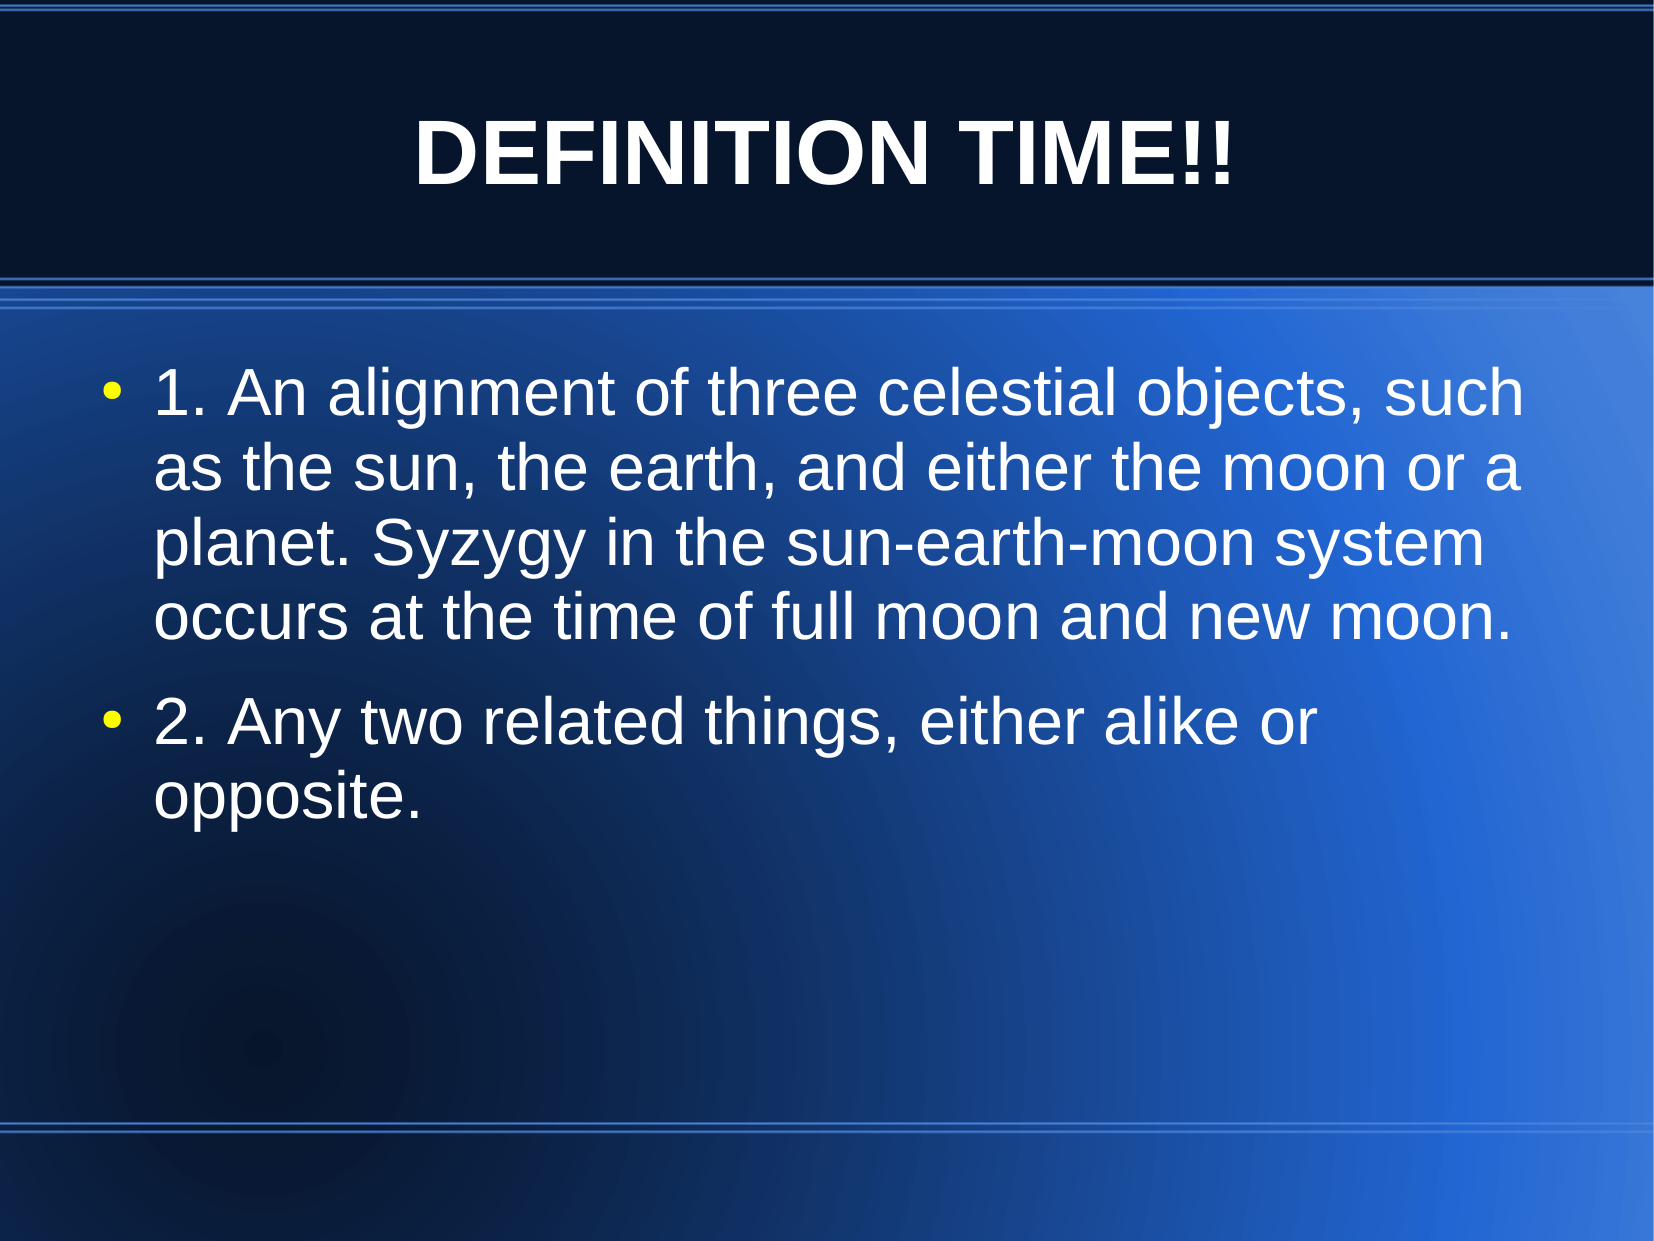

# DEFINITION TIME!!
1. An alignment of three celestial objects, such as the sun, the earth, and either the moon or a planet. Syzygy in the sun-earth-moon system occurs at the time of full moon and new moon.
2. Any two related things, either alike or opposite.